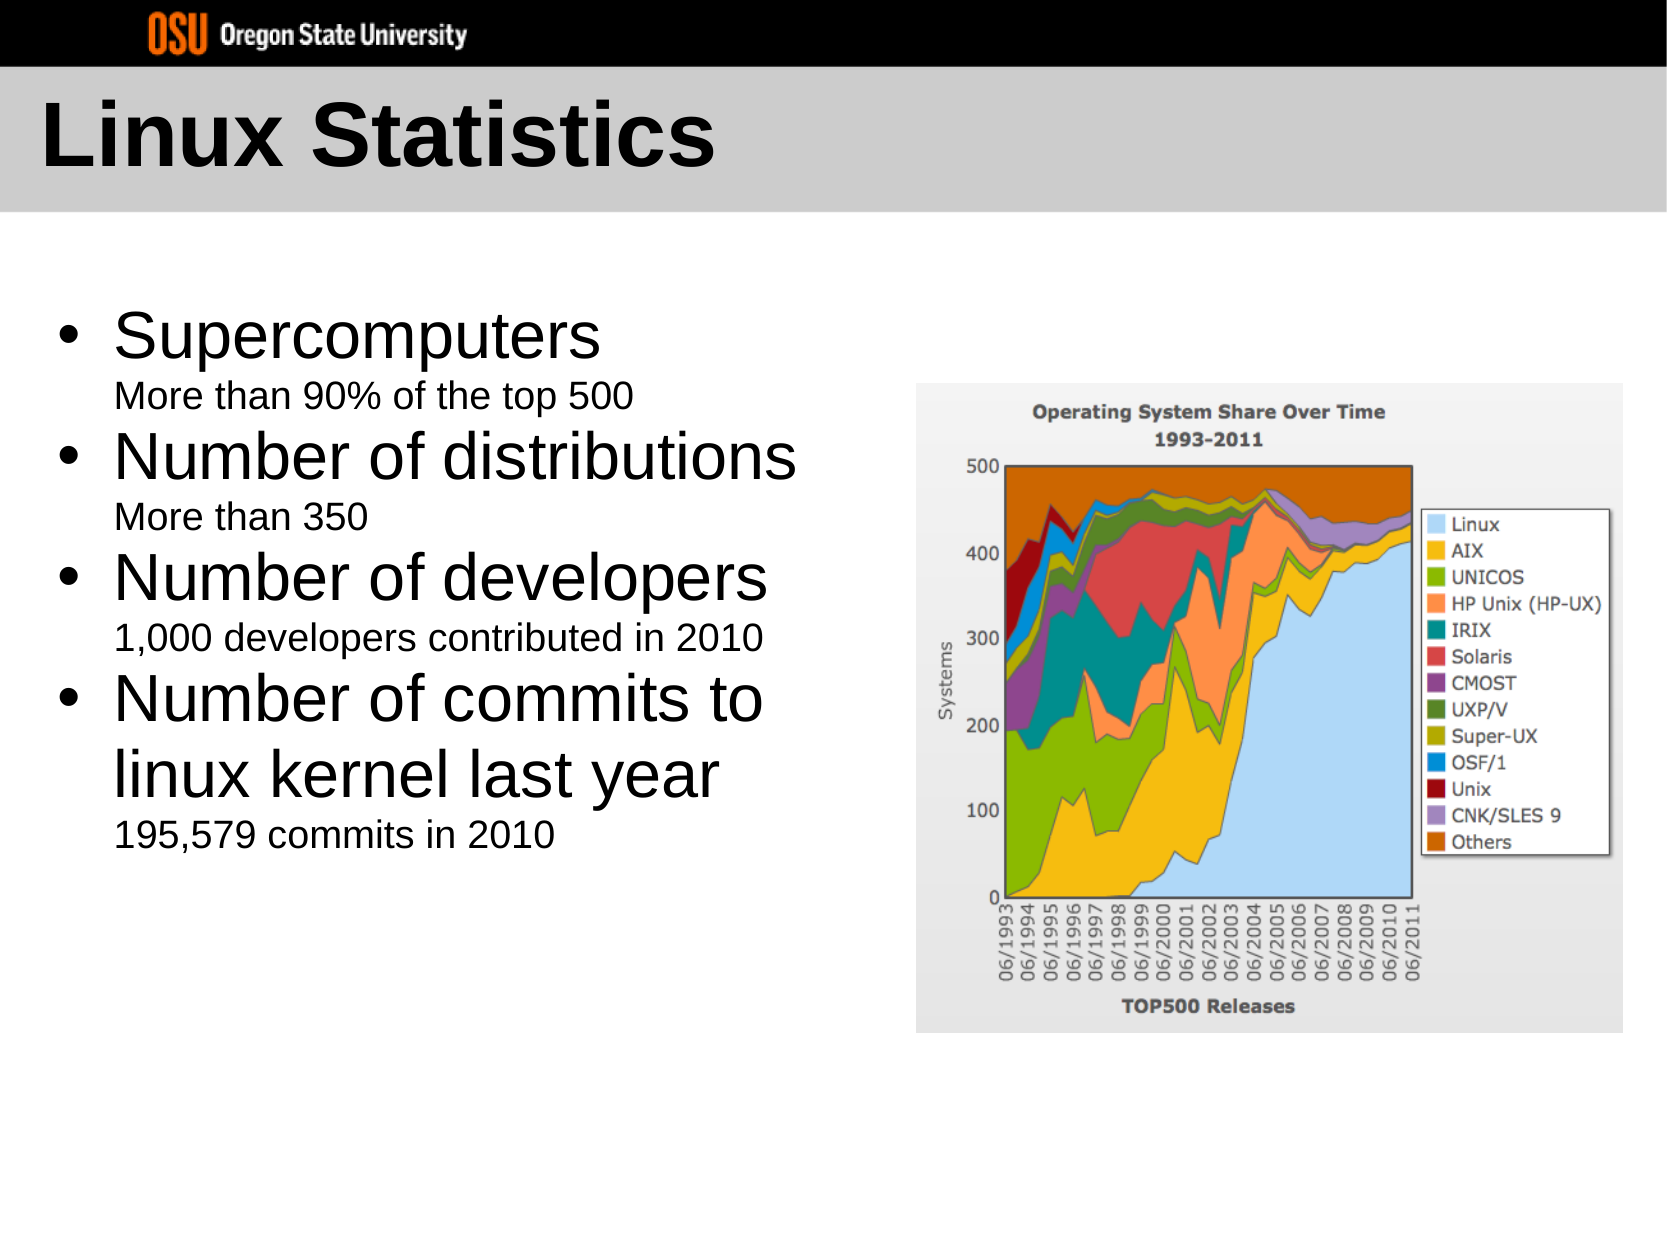

# Linux Statistics
Supercomputers
More than 90% of the top 500
Number of distributions
More than 350
Number of developers
1,000 developers contributed in 2010
Number of commits to linux kernel last year
195,579 commits in 2010